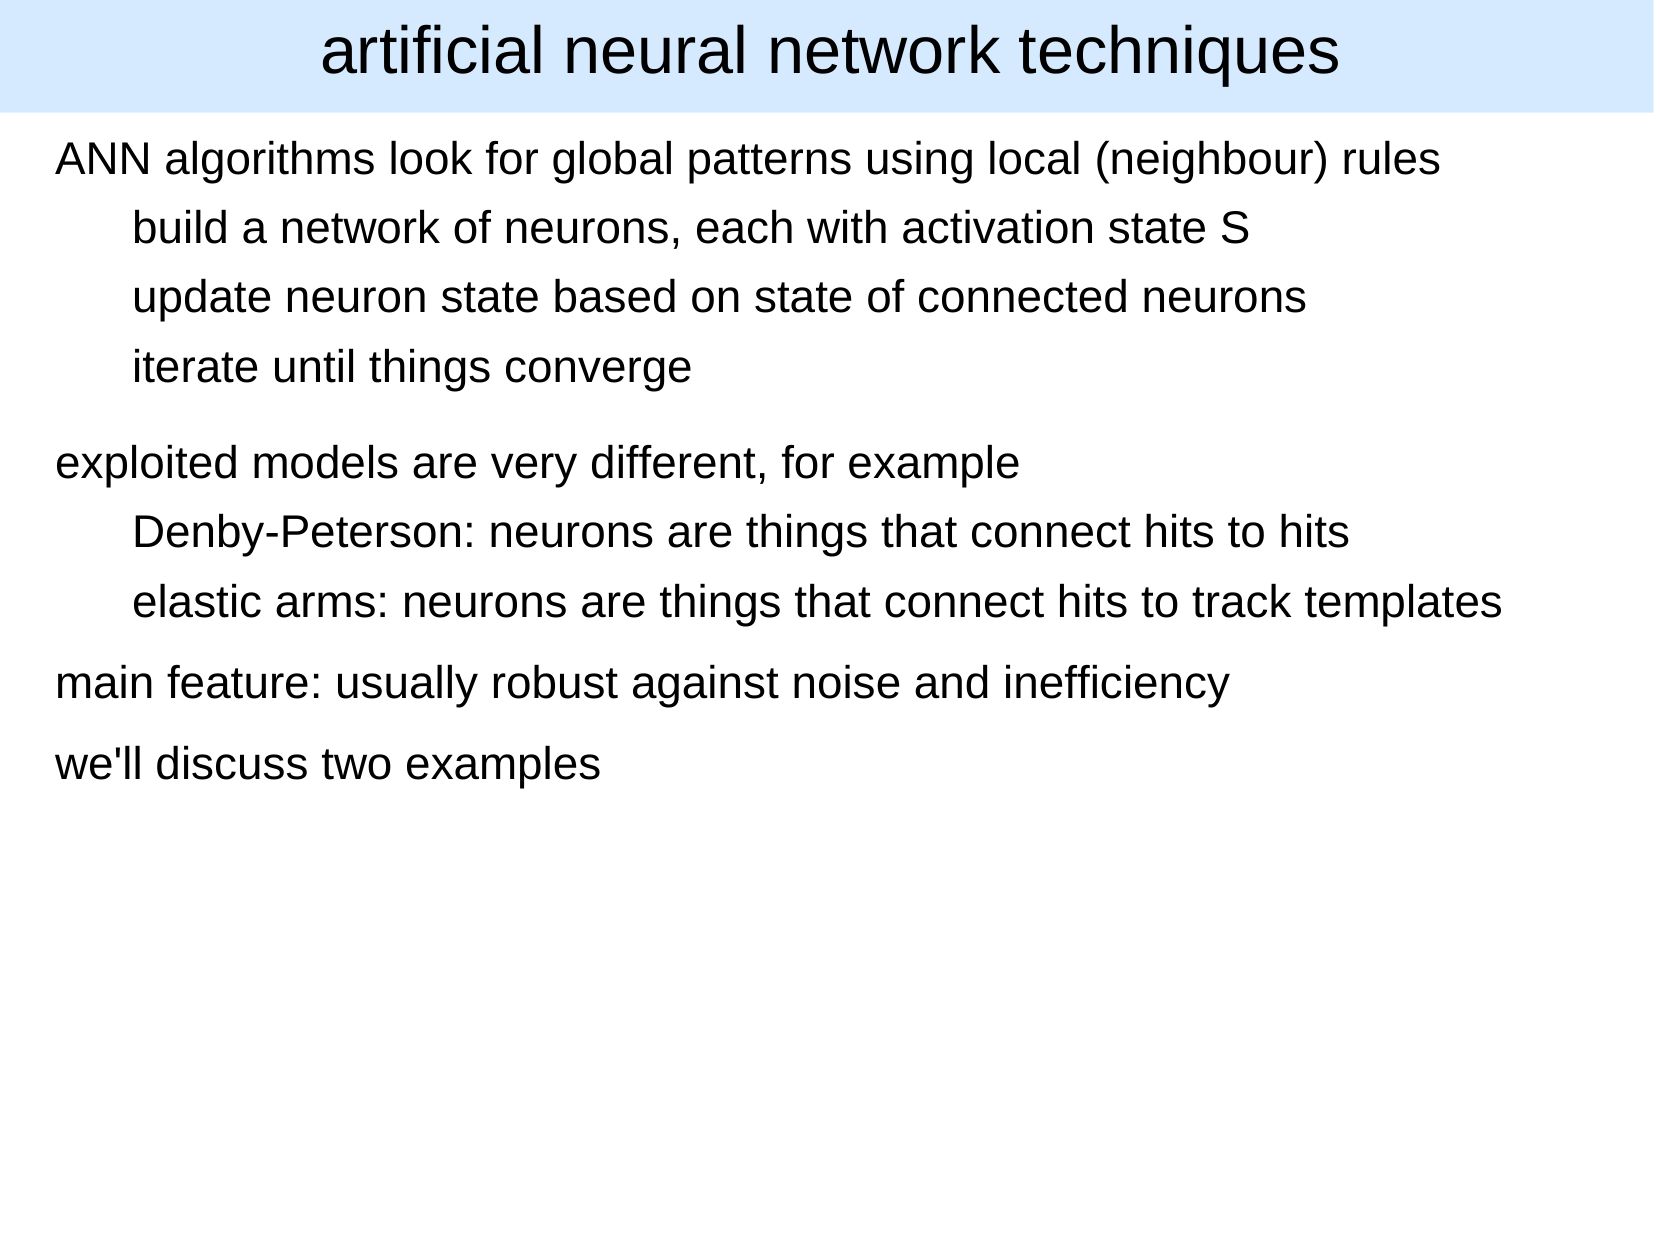

# artificial neural network techniques
ANN algorithms look for global patterns using local (neighbour) rules
build a network of neurons, each with activation state S
update neuron state based on state of connected neurons
iterate until things converge
exploited models are very different, for example
Denby-Peterson: neurons are things that connect hits to hits
elastic arms: neurons are things that connect hits to track templates
main feature: usually robust against noise and inefficiency
we'll discuss two examples